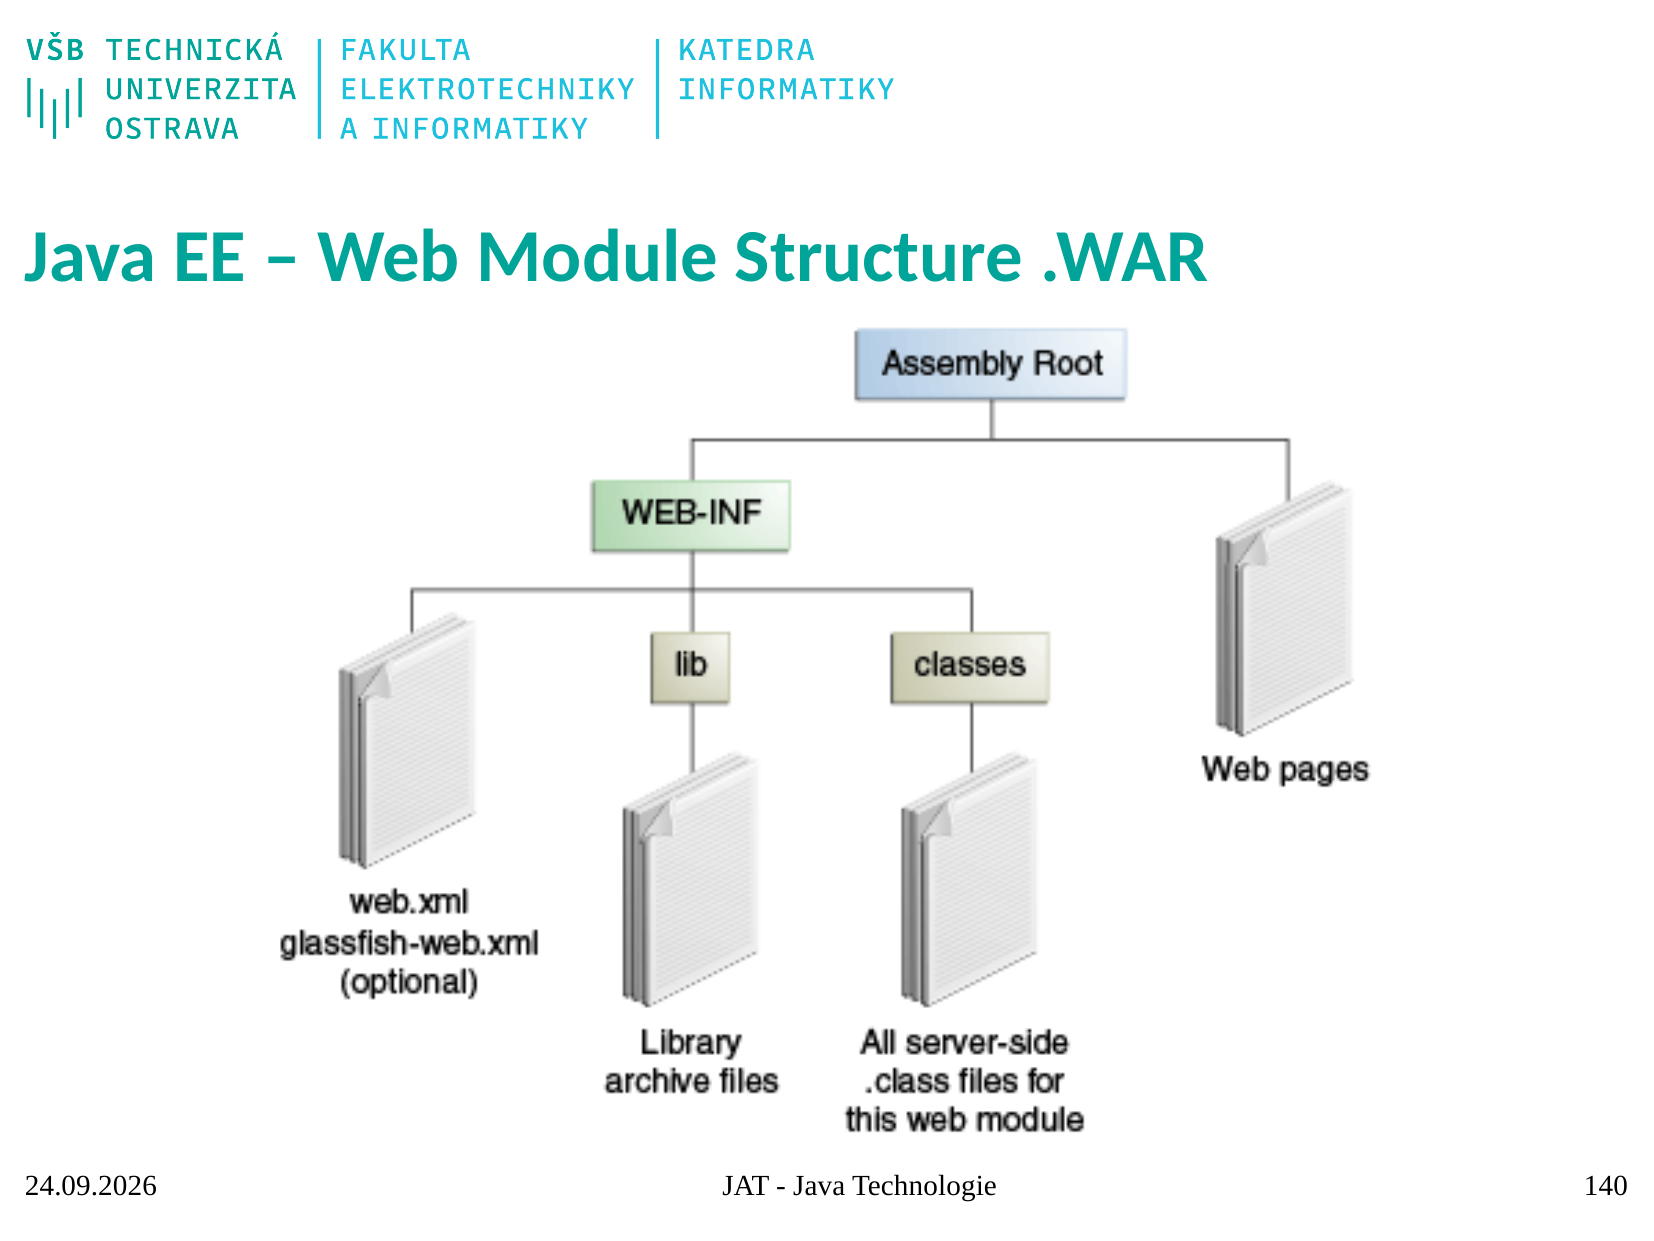

# Java EE – Web Module Structure .WAR
JAT - Java Technologie
140